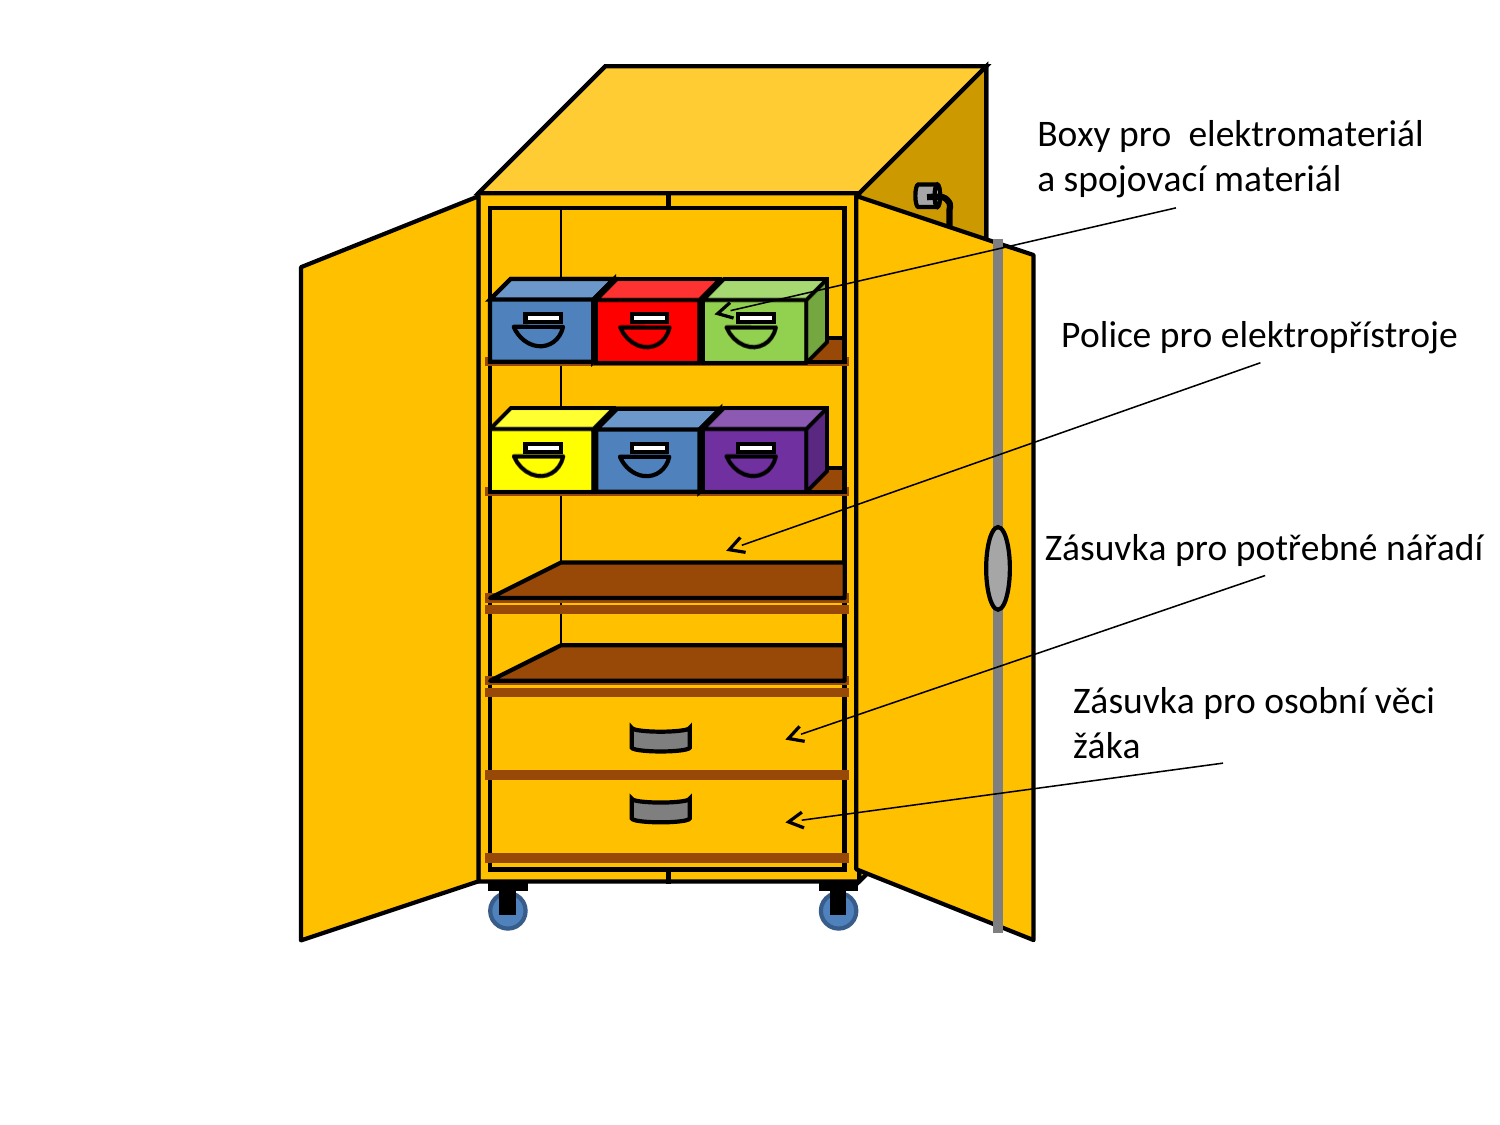

Boxy pro elektromateriál
a spojovací materiál
Police pro elektropřístroje
Zásuvka pro potřebné nářadí
Zásuvka pro osobní věci
žáka